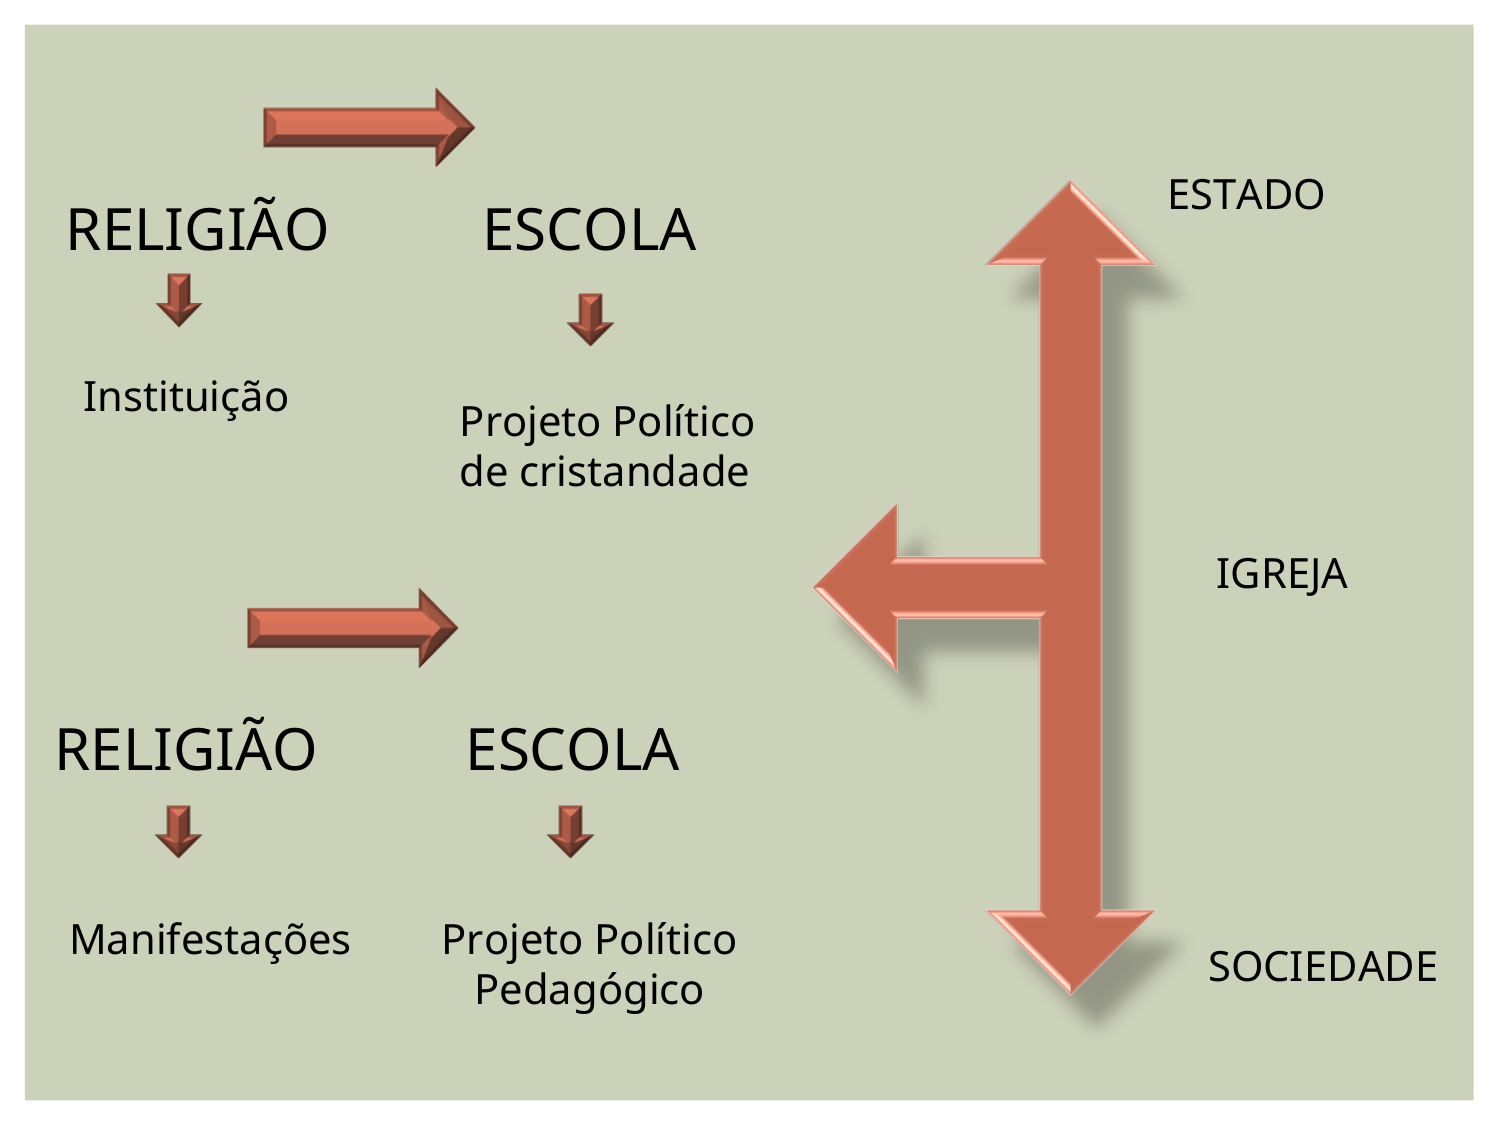

ESTADO
RELIGIÃO
ESCOLA
Instituição
Projeto Político
de cristandade
IGREJA
RELIGIÃO
ESCOLA
Manifestações
Projeto Político
Pedagógico
SOCIEDADE